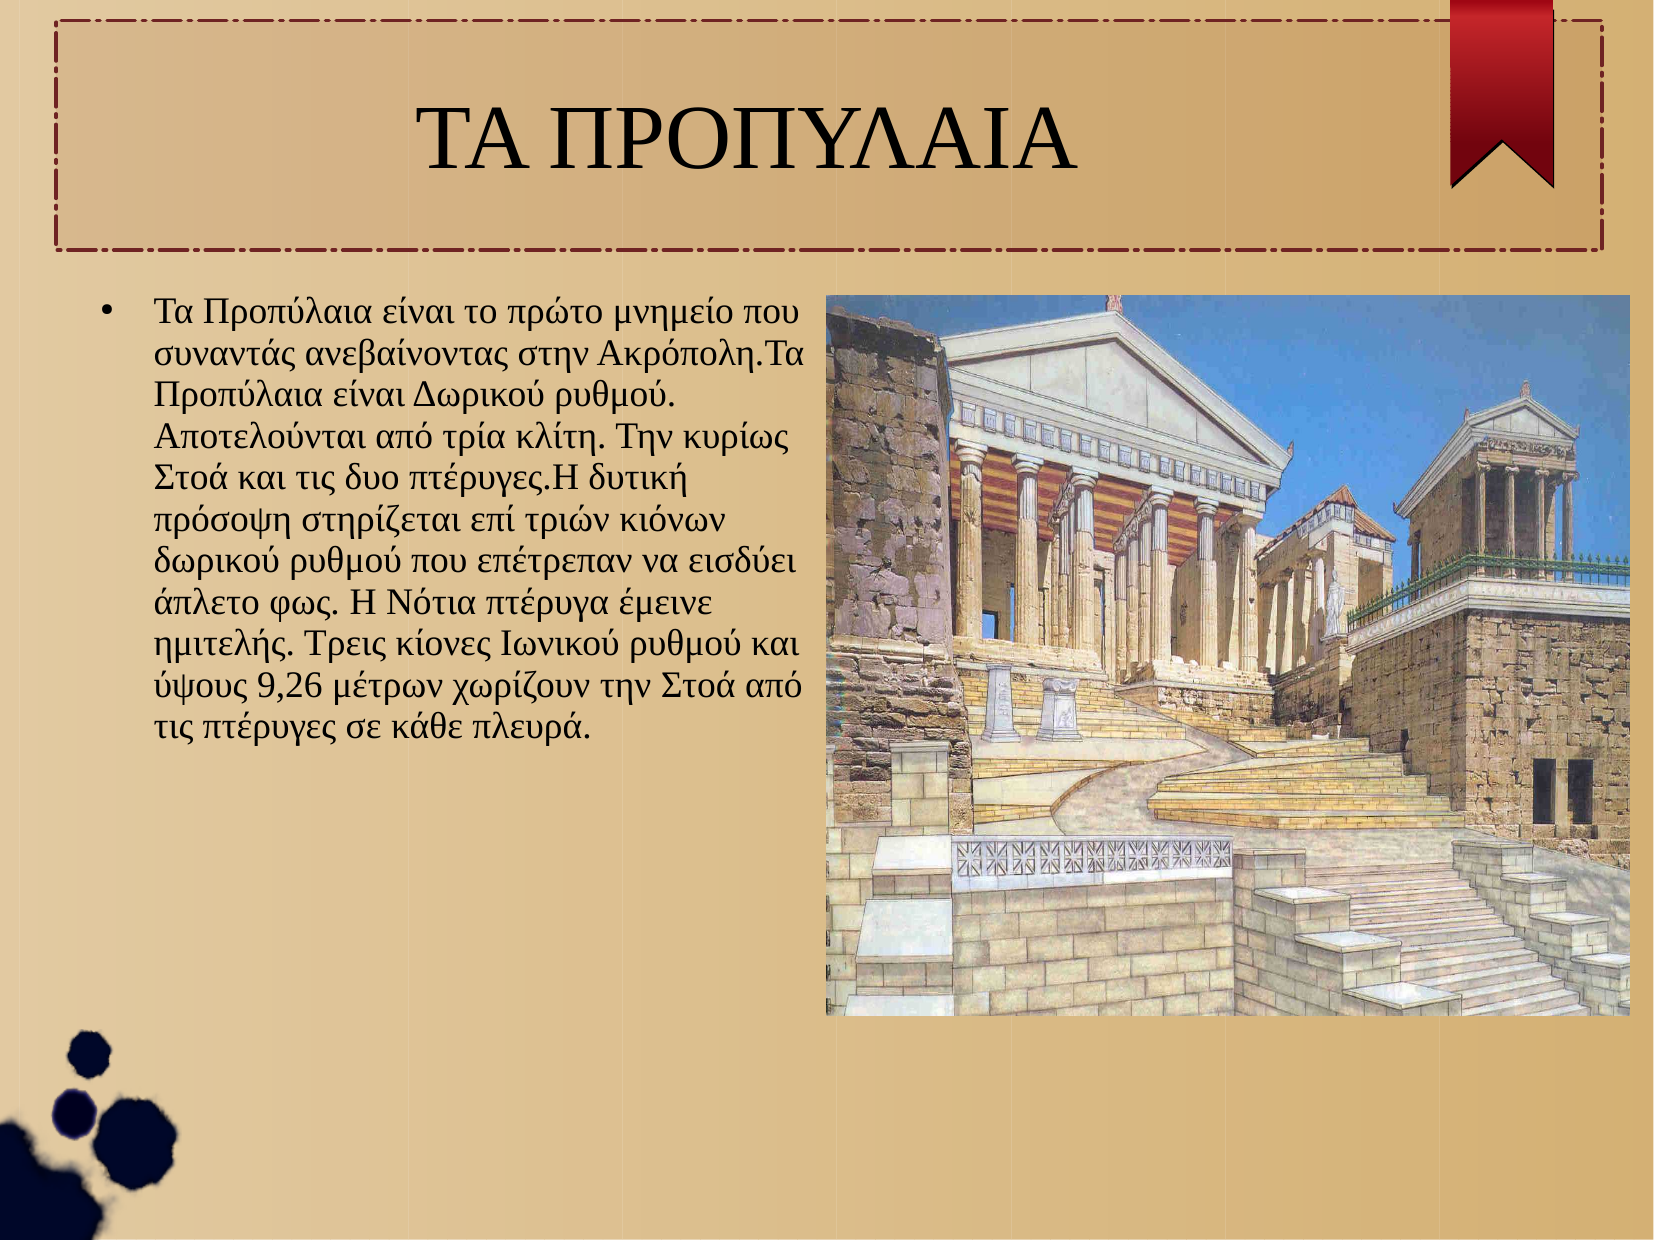

# ΤΑ ΠΡΟΠΥΛΑΙΑ
Τα Προπύλαια είναι το πρώτο μνημείο που συναντάς ανεβαίνοντας στην Ακρόπολη.Τα Προπύλαια είναι Δωρικού ρυθμού. Αποτελούνται από τρία κλίτη. Την κυρίως Στοά και τις δυο πτέρυγες.Η δυτική πρόσοψη στηρίζεται επί τριών κιόνων δωρικού ρυθμού που επέτρεπαν να εισδύει άπλετο φως. Η Νότια πτέρυγα έμεινε ημιτελής. Τρεις κίονες Ιωνικού ρυθμού και ύψους 9,26 μέτρων χωρίζουν την Στοά από τις πτέρυγες σε κάθε πλευρά.
Τ